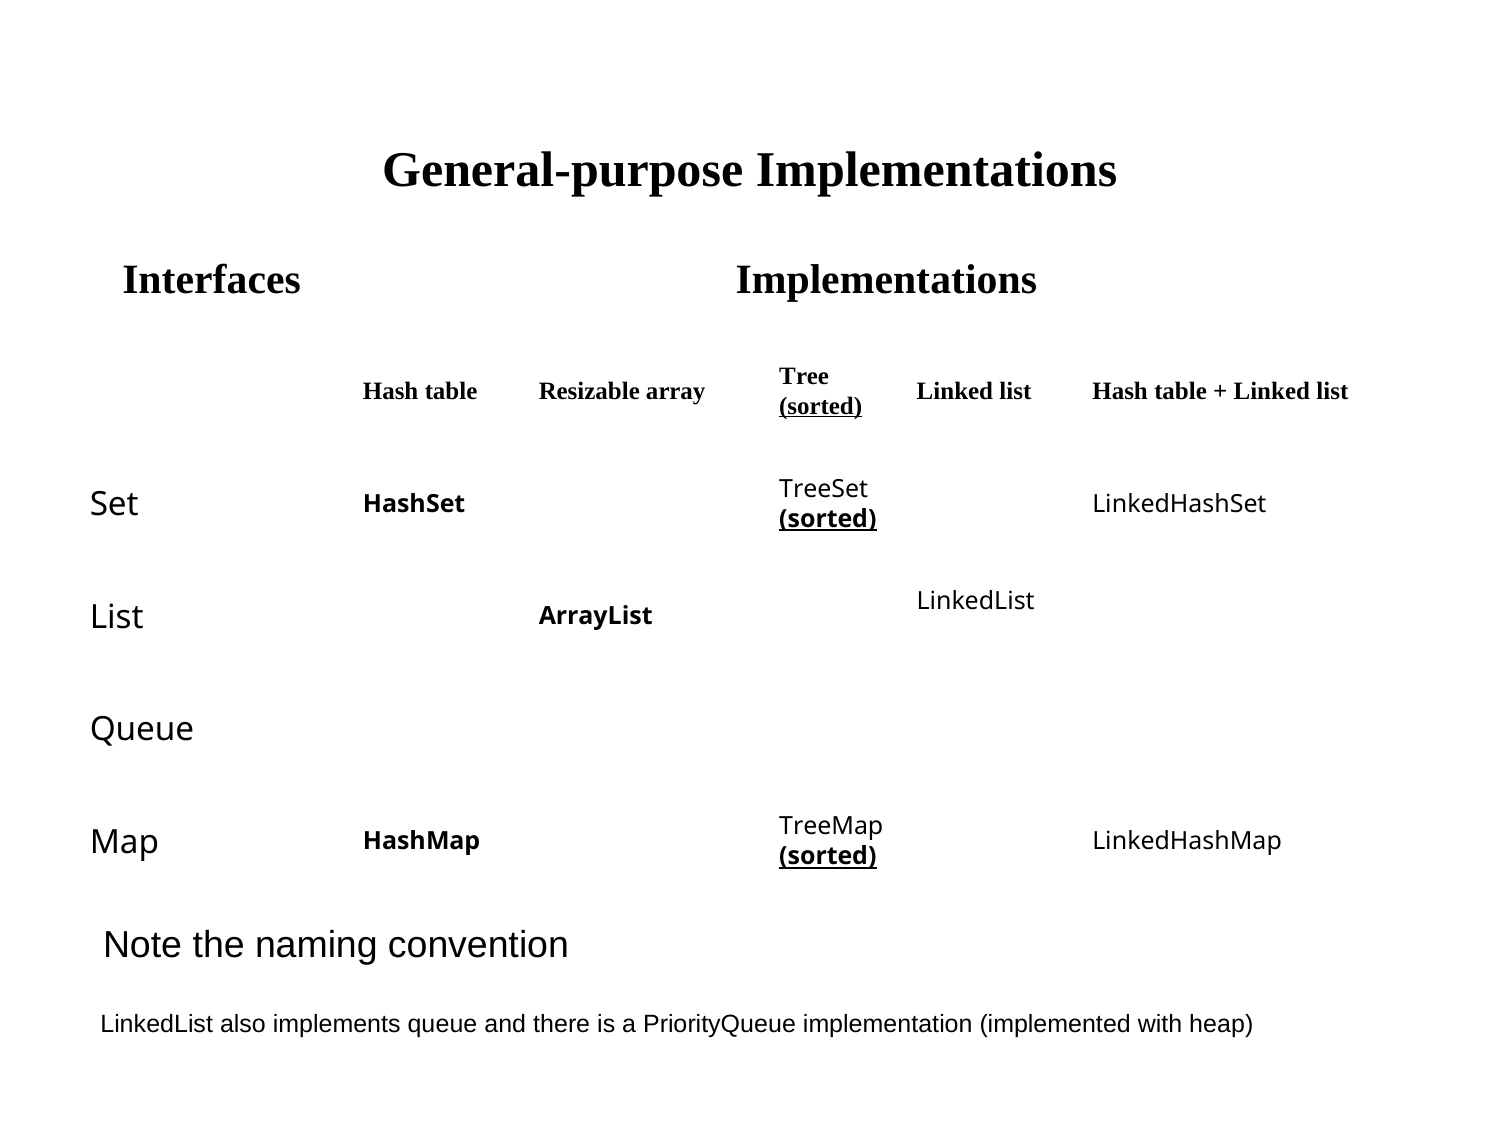

| General-purpose Implementations | | | | | |
| --- | --- | --- | --- | --- | --- |
| Interfaces | Implementations | | | | |
| | Hash table | Resizable array | Tree (sorted) | Linked list | Hash table + Linked list |
| Set | HashSet | | TreeSet (sorted) | | LinkedHashSet |
| List | | ArrayList | | LinkedList | |
| Queue | | | | | |
| Map | HashMap | | TreeMap (sorted) | | LinkedHashMap |
Note the naming convention
LinkedList also implements queue and there is a PriorityQueue implementation (implemented with heap)